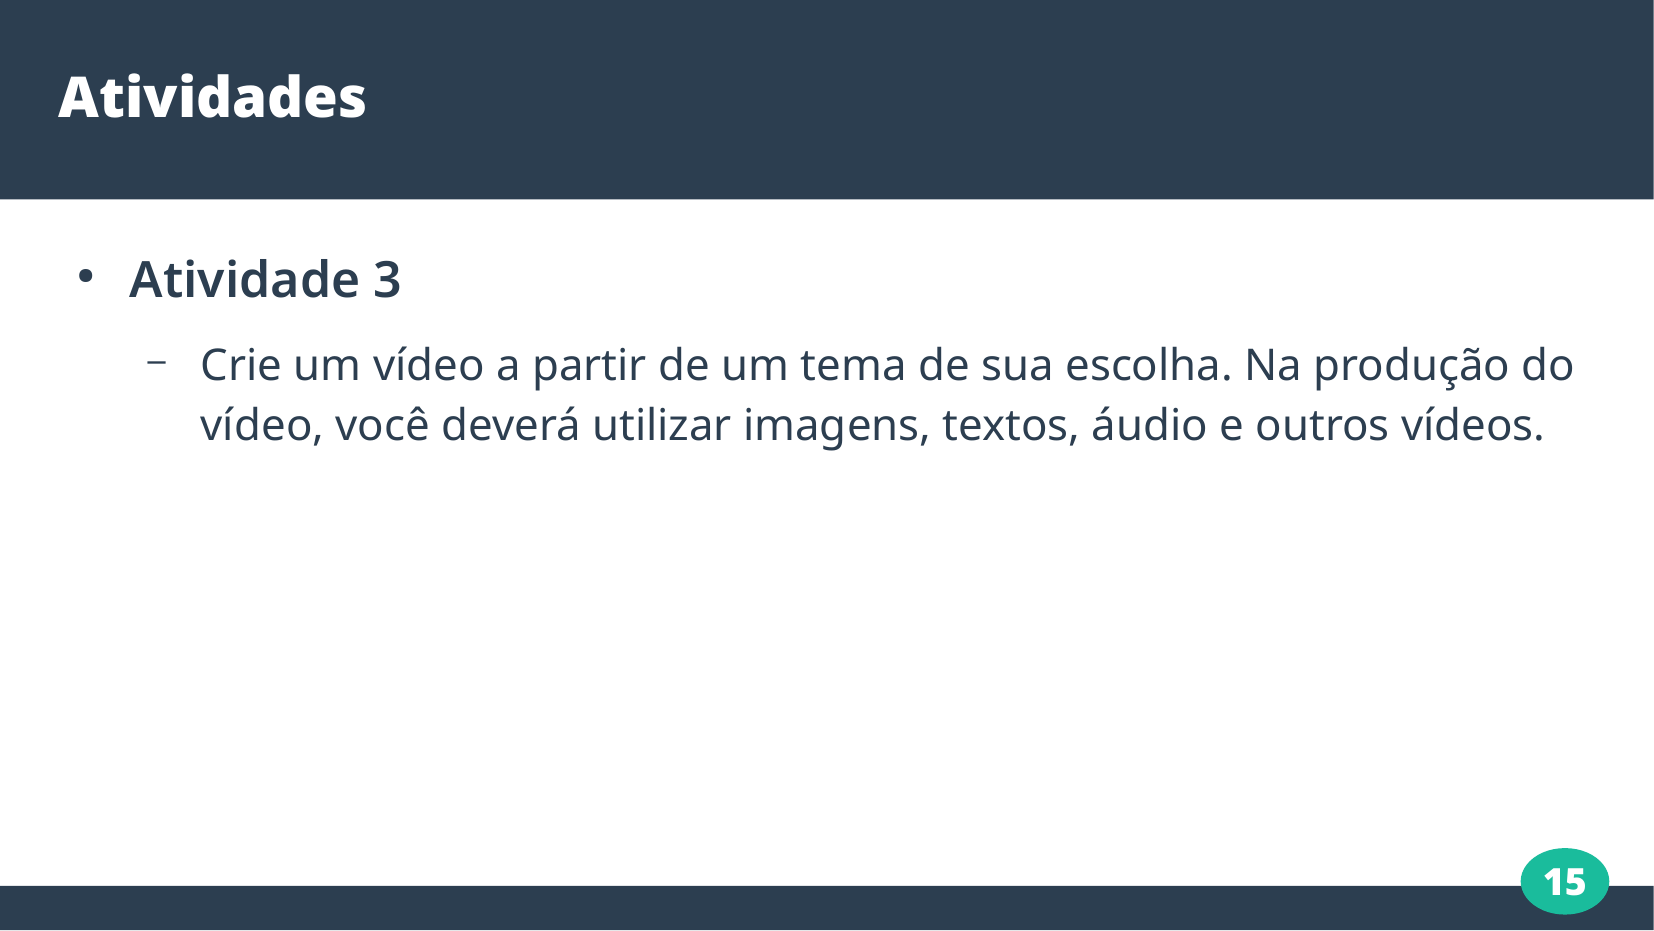

# Atividades
Atividade 3
Crie um vídeo a partir de um tema de sua escolha. Na produção do vídeo, você deverá utilizar imagens, textos, áudio e outros vídeos.
15